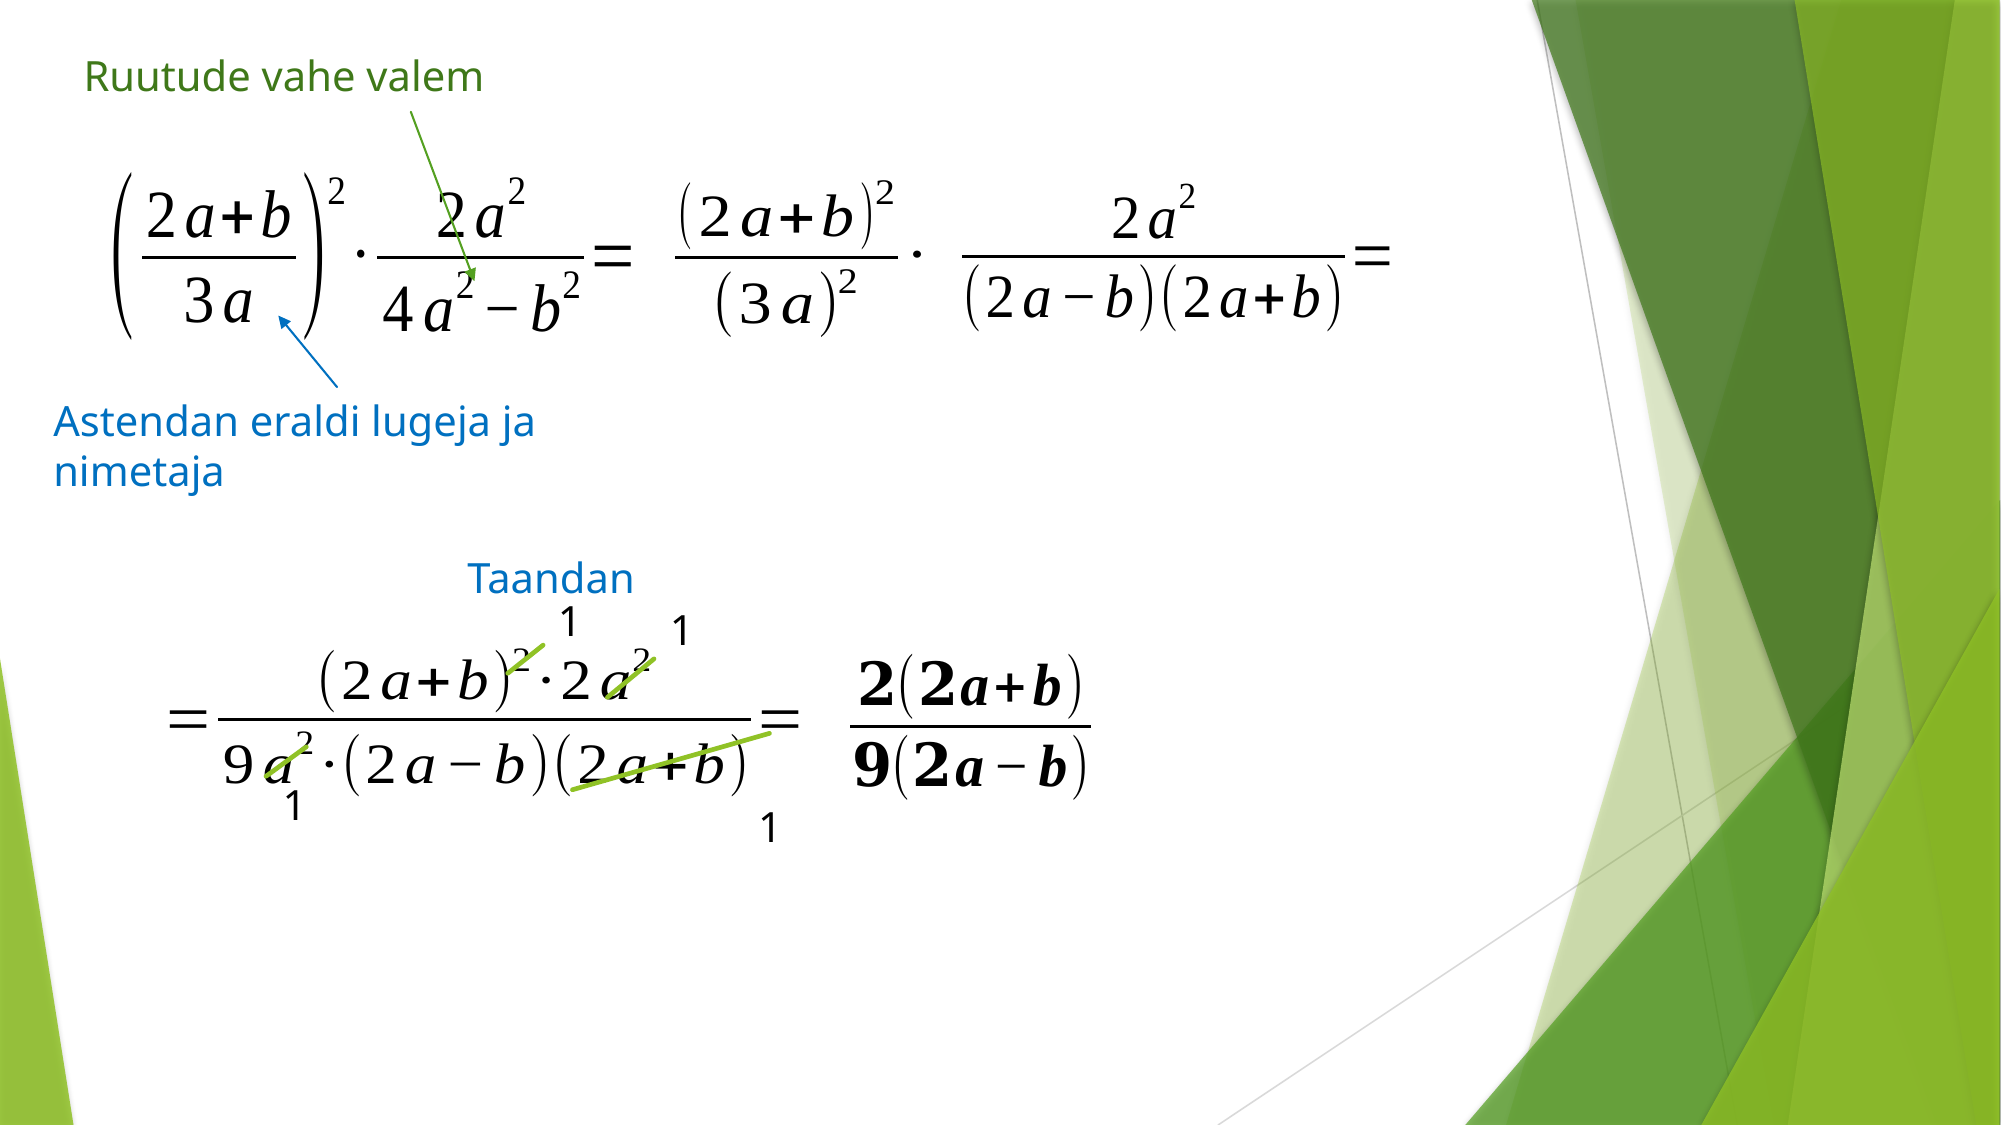

Ruutude vahe valem
Astendan eraldi lugeja ja nimetaja
Taandan
1
1
1
1